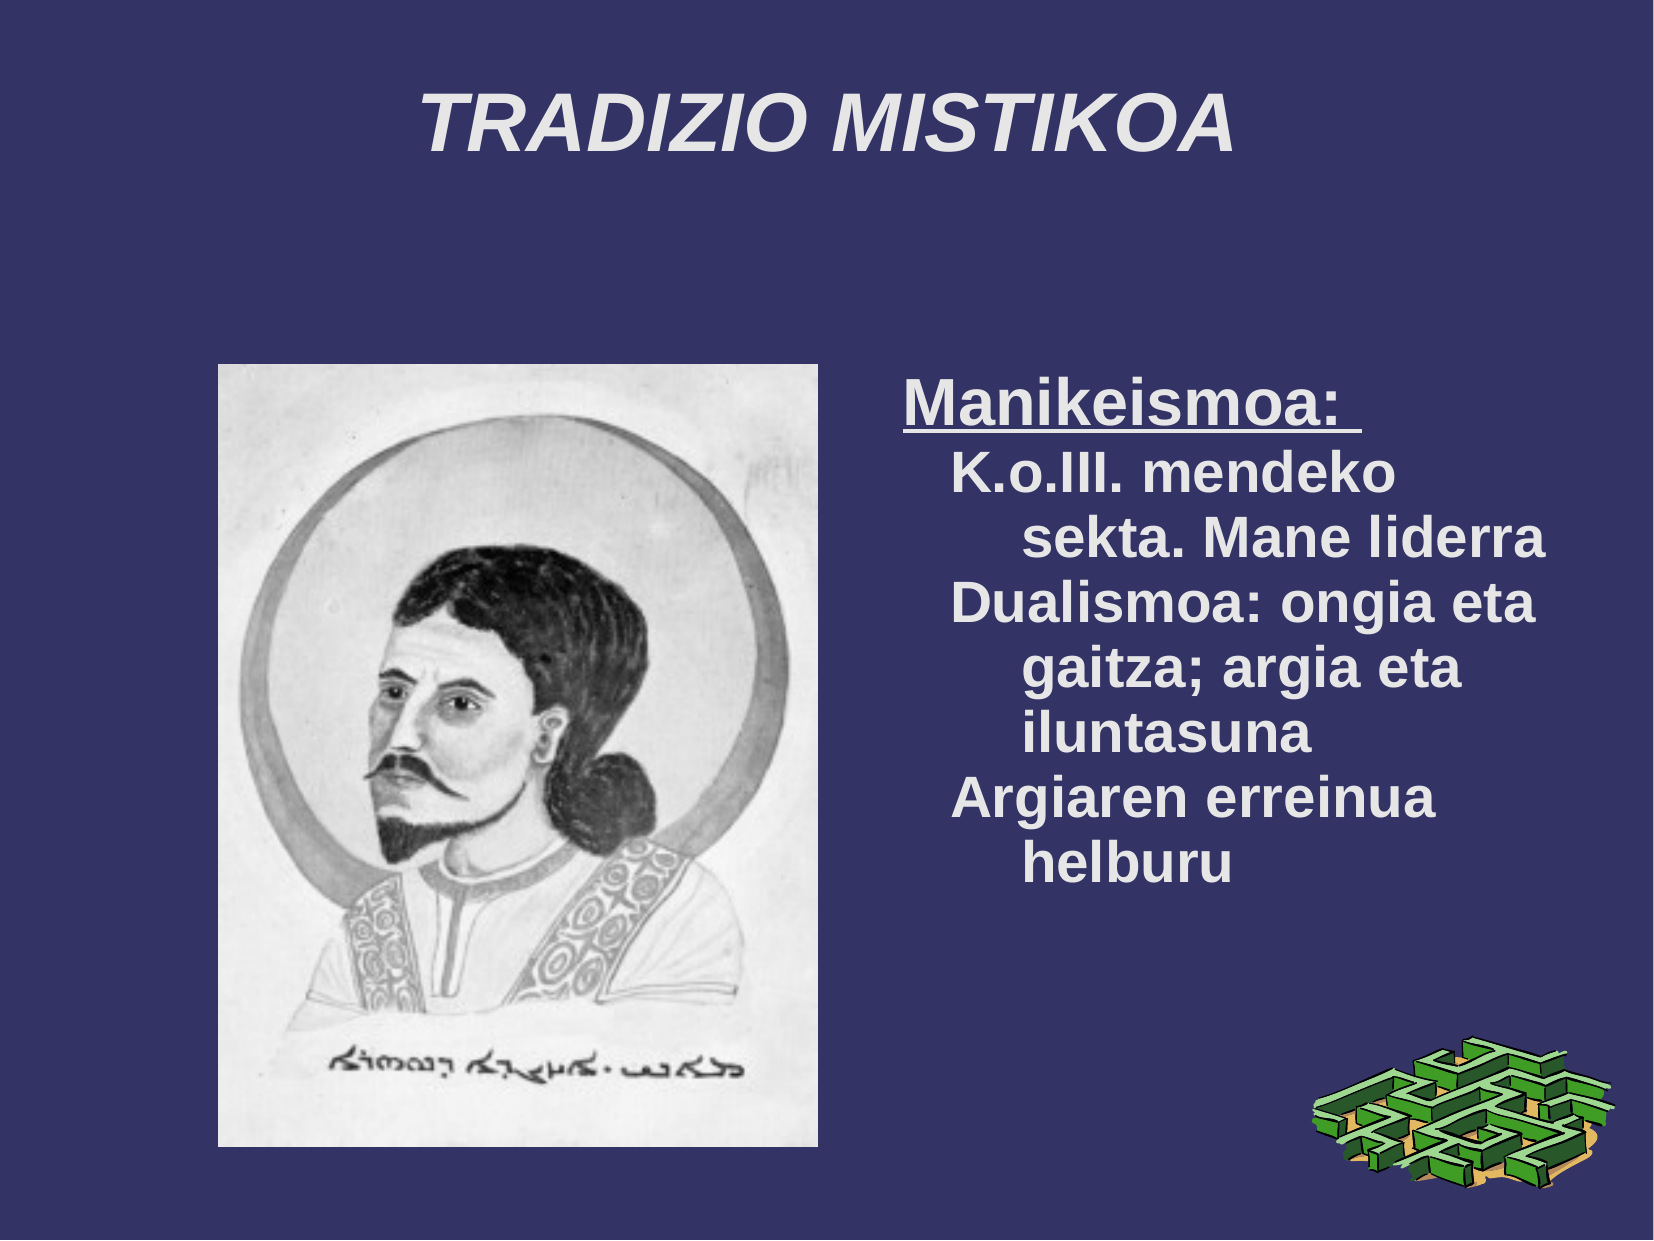

# TRADIZIO MISTIKOA
Manikeismoa:
K.o.III. mendeko sekta. Mane liderra
Dualismoa: ongia eta gaitza; argia eta iluntasuna
Argiaren erreinua helburu